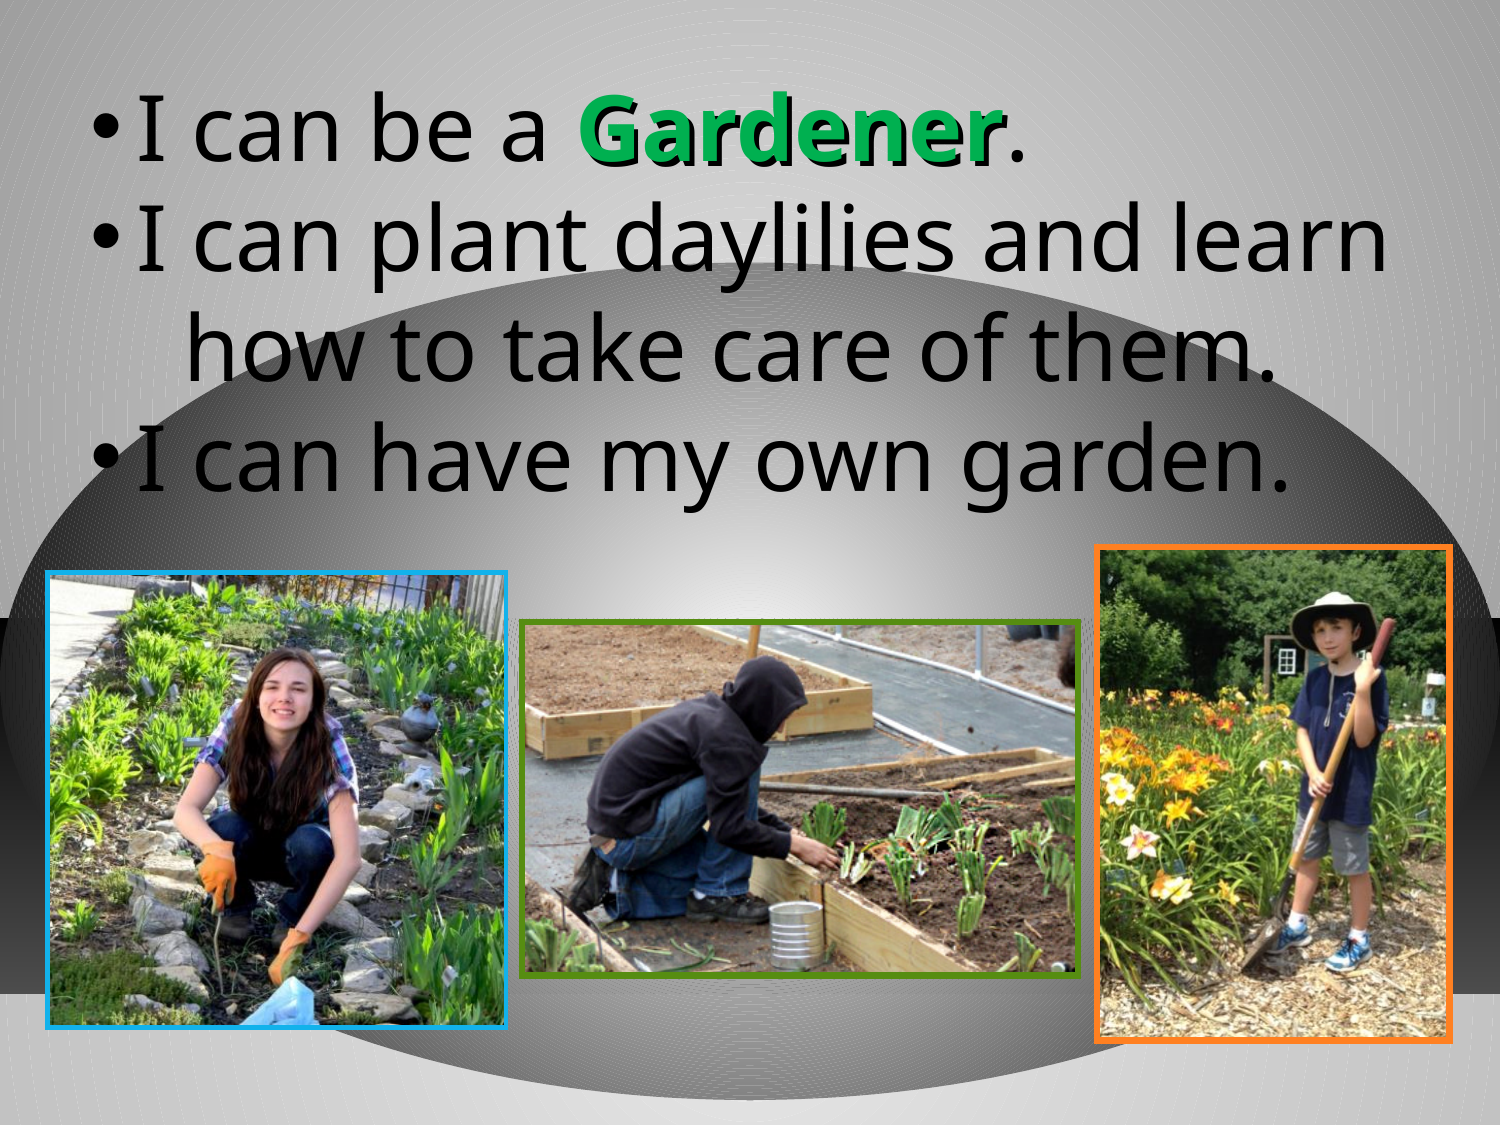

I can be a Gardener.
I can plant daylilies and learn how to take care of them.
I can have my own garden.